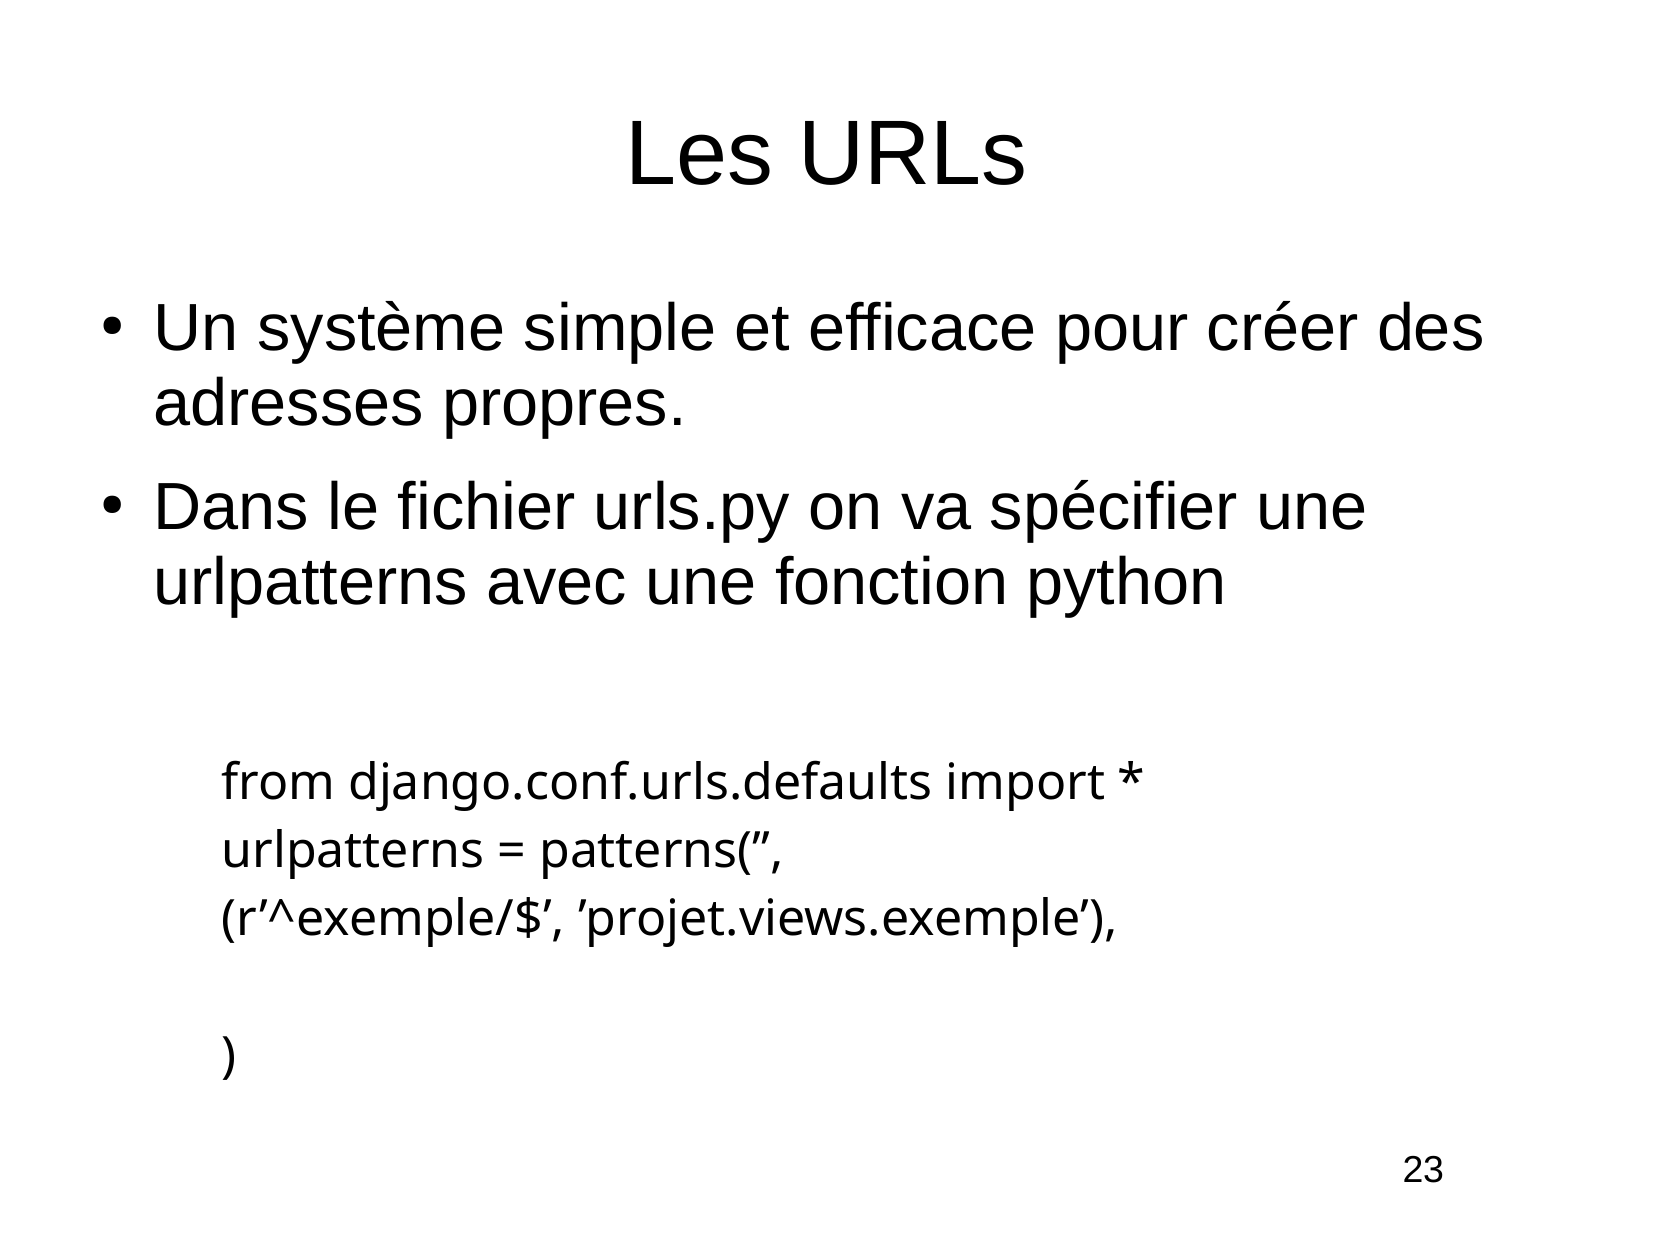

# Les URLs
Un système simple et efficace pour créer des adresses propres.
Dans le fichier urls.py on va spécifier une urlpatterns avec une fonction python
from django.conf.urls.defaults import *
urlpatterns = patterns(’’,
(r’^exemple/$’, ’projet.views.exemple’),
)